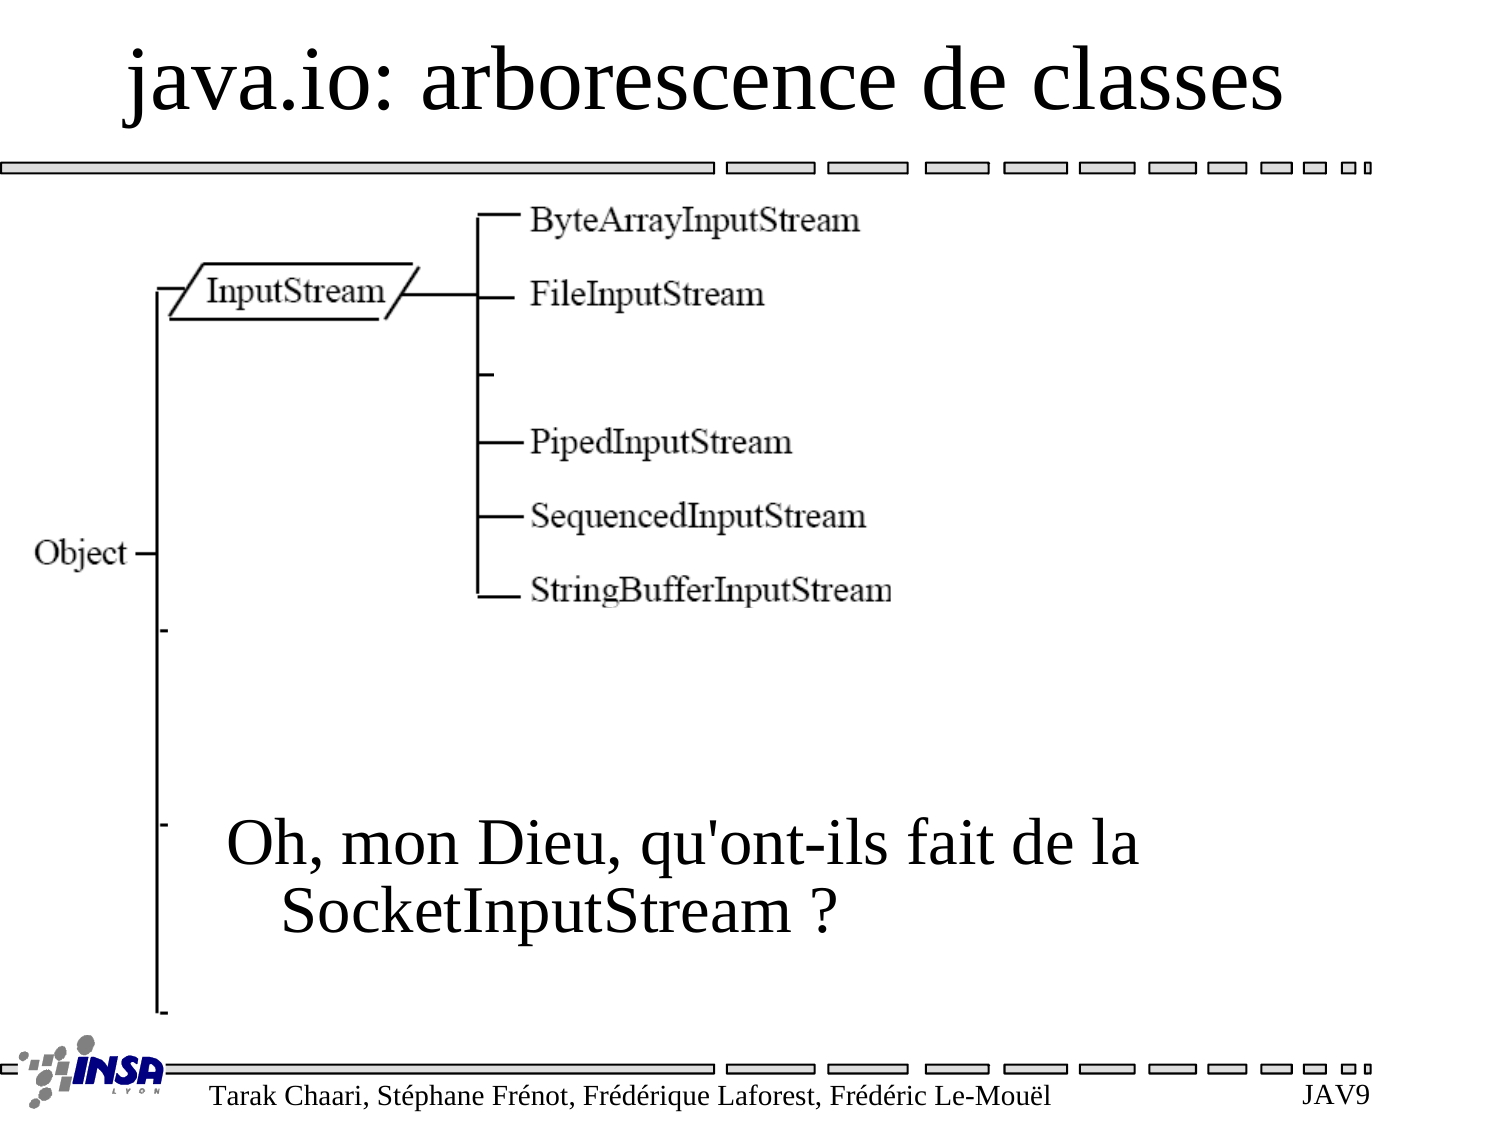

# java.io: arborescence de classes
Oh, mon Dieu, qu'ont-ils fait de la SocketInputStream ?